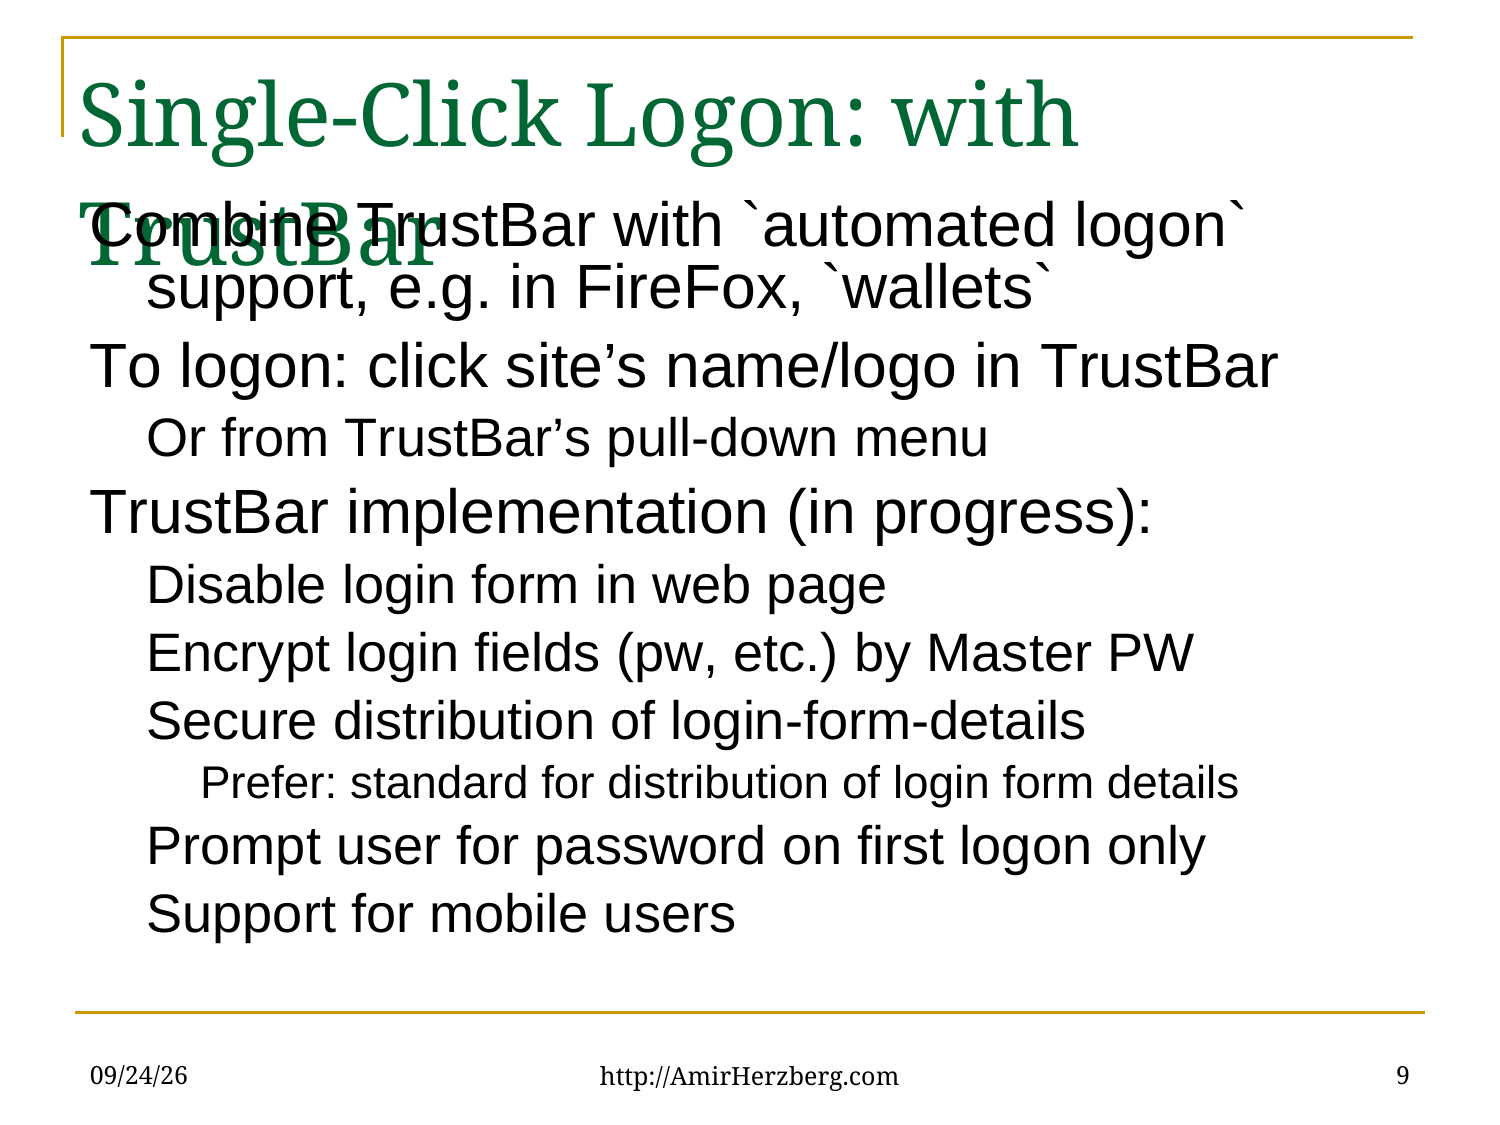

# Single-Click Logon: with TrustBar
Combine TrustBar with `automated logon` support, e.g. in FireFox, `wallets`
To logon: click site’s name/logo in TrustBar
Or from TrustBar’s pull-down menu
TrustBar implementation (in progress):
Disable login form in web page
Encrypt login fields (pw, etc.) by Master PW
Secure distribution of login-form-details
Prefer: standard for distribution of login form details
Prompt user for password on first logon only
Support for mobile users
9
http://AmirHerzberg.com